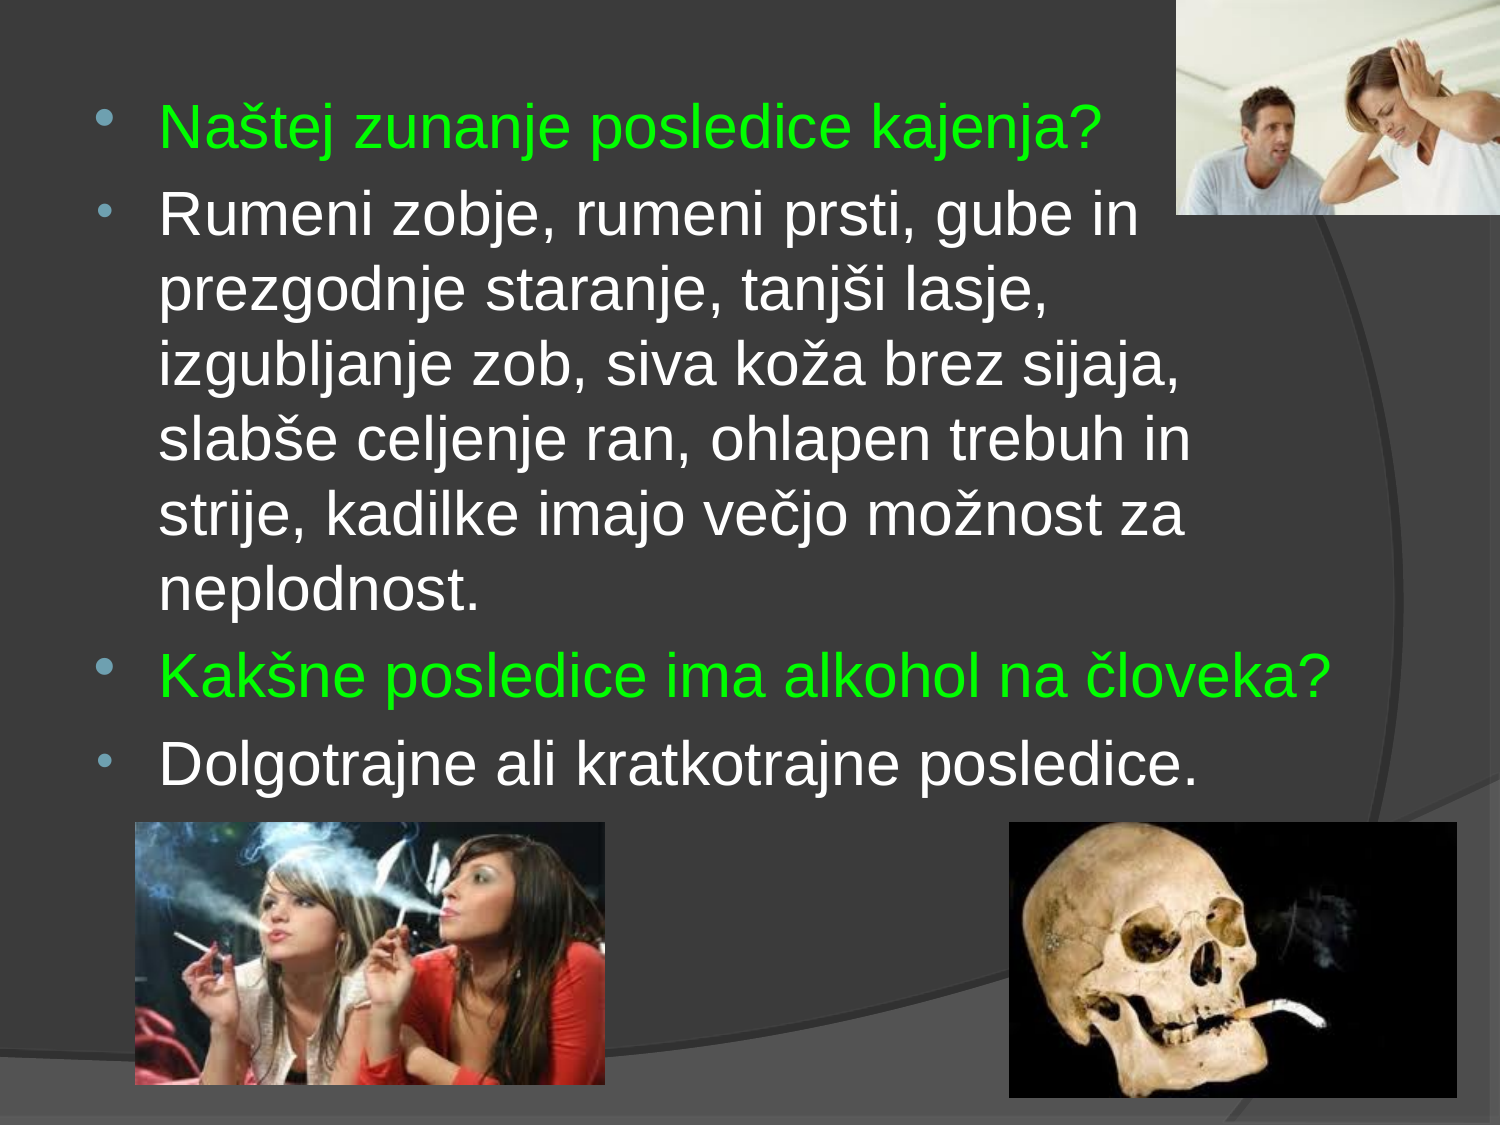

# Naštej zunanje posledice kajenja?
Rumeni zobje, rumeni prsti, gube in prezgodnje staranje, tanjši lasje, izgubljanje zob, siva koža brez sijaja, slabše celjenje ran, ohlapen trebuh in strije, kadilke imajo večjo možnost za neplodnost.
Kakšne posledice ima alkohol na človeka?
Dolgotrajne ali kratkotrajne posledice.